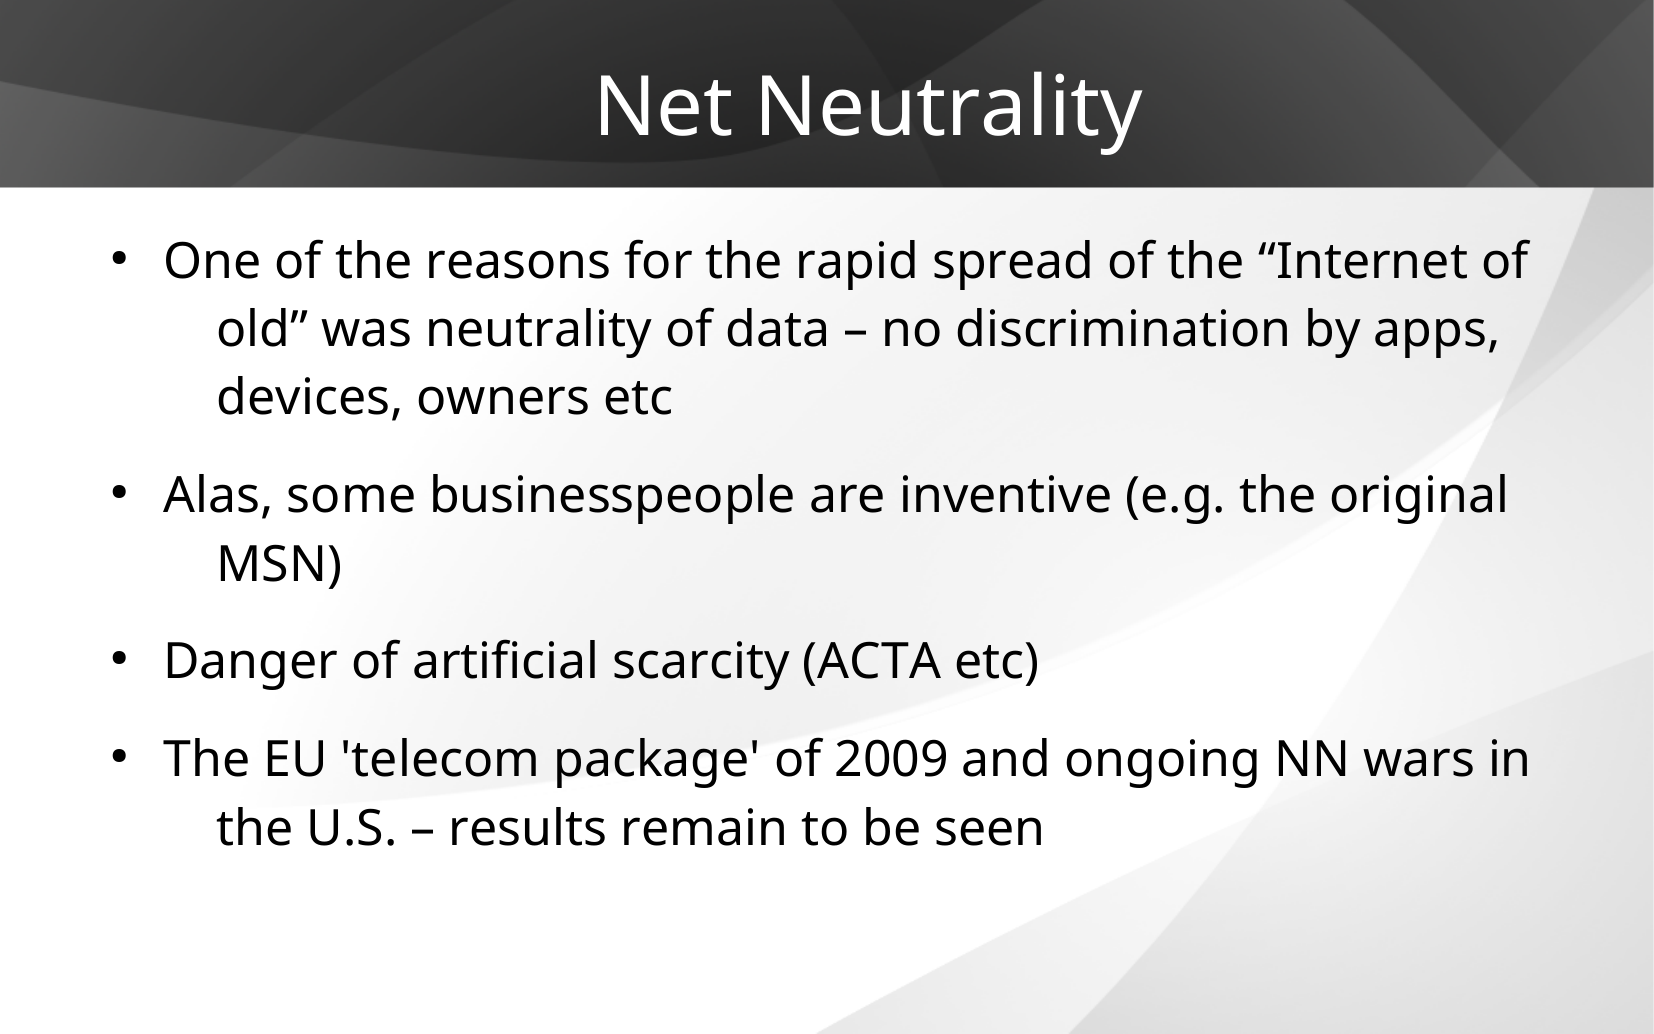

# Net Neutrality
One of the reasons for the rapid spread of the “Internet of old” was neutrality of data – no discrimination by apps, devices, owners etc
Alas, some businesspeople are inventive (e.g. the original MSN)
Danger of artificial scarcity (ACTA etc)
The EU 'telecom package' of 2009 and ongoing NN wars in the U.S. – results remain to be seen